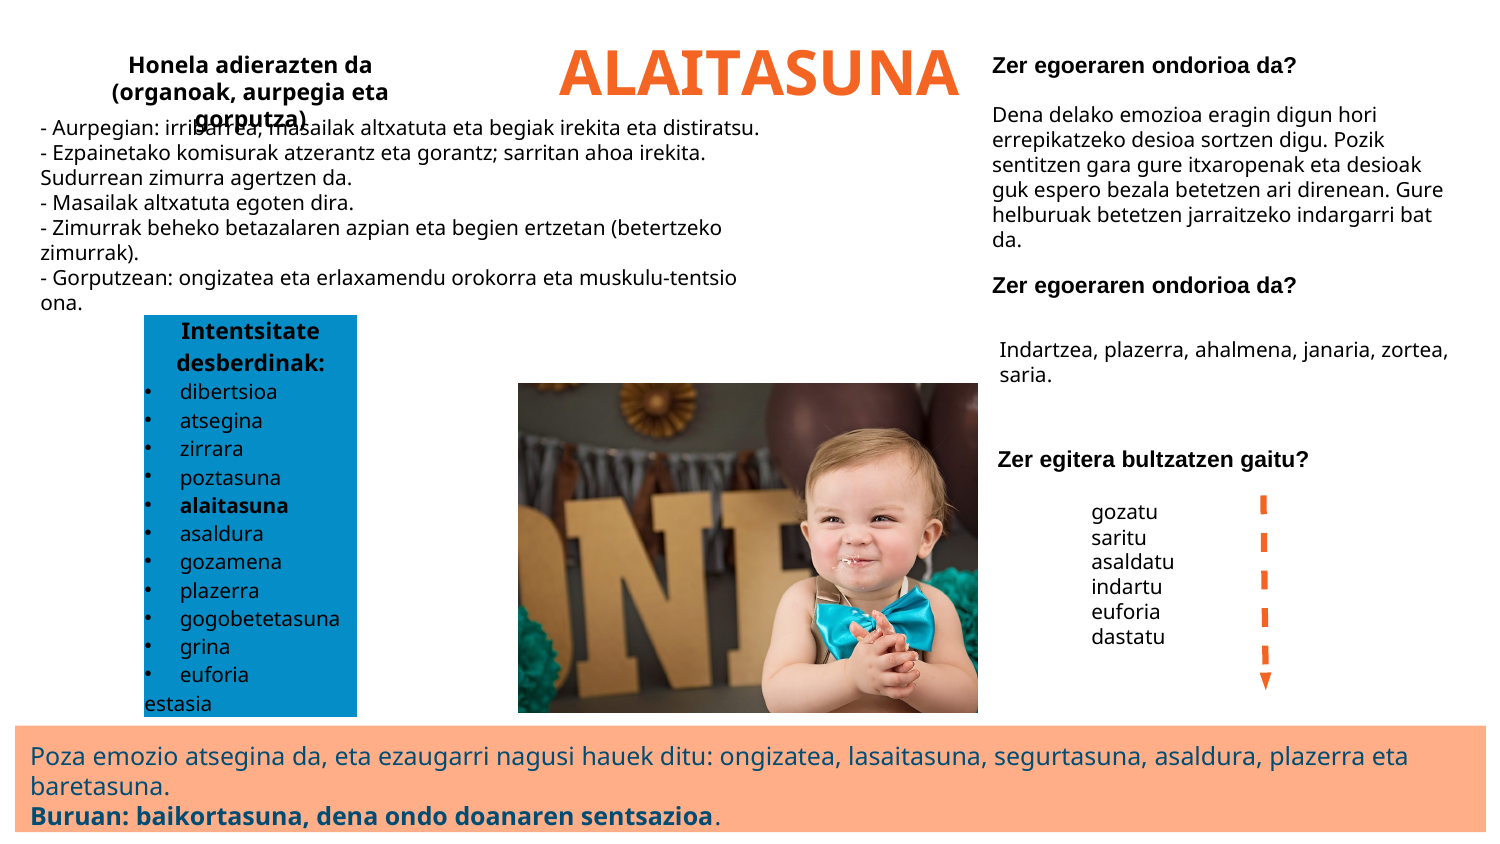

# ALAITASUNA
Honela adierazten da
(organoak, aurpegia eta gorputza)
Zer egoeraren ondorioa da?
Dena delako emozioa eragin digun hori errepikatzeko desioa sortzen digu. Pozik sentitzen gara gure itxaropenak eta desioak guk espero bezala betetzen ari direnean. Gure helburuak betetzen jarraitzeko indargarri bat da.
- Aurpegian: irribarrea, masailak altxatuta eta begiak irekita eta distiratsu.
- Ezpainetako komisurak atzerantz eta gorantz; sarritan ahoa irekita. Sudurrean zimurra agertzen da.
- Masailak altxatuta egoten dira.
- Zimurrak beheko betazalaren azpian eta begien ertzetan (betertzeko zimurrak).
- Gorputzean: ongizatea eta erlaxamendu orokorra eta muskulu-tentsio ona.
Zer egoeraren ondorioa da?
| Intentsitate desberdinak: |
| --- |
| dibertsioa atsegina zirrara poztasuna alaitasuna asaldura gozamena plazerra gogobetetasuna grina euforia estasia |
Indartzea, plazerra, ahalmena, janaria, zortea, saria.
Zer egitera bultzatzen gaitu?
gozatu
saritu
asaldatu
indartu
euforia
dastatu
Poza emozio atsegina da, eta ezaugarri nagusi hauek ditu: ongizatea, lasaitasuna, segurtasuna, asaldura, plazerra eta baretasuna.
Buruan: baikortasuna, dena ondo doanaren sentsazioa.